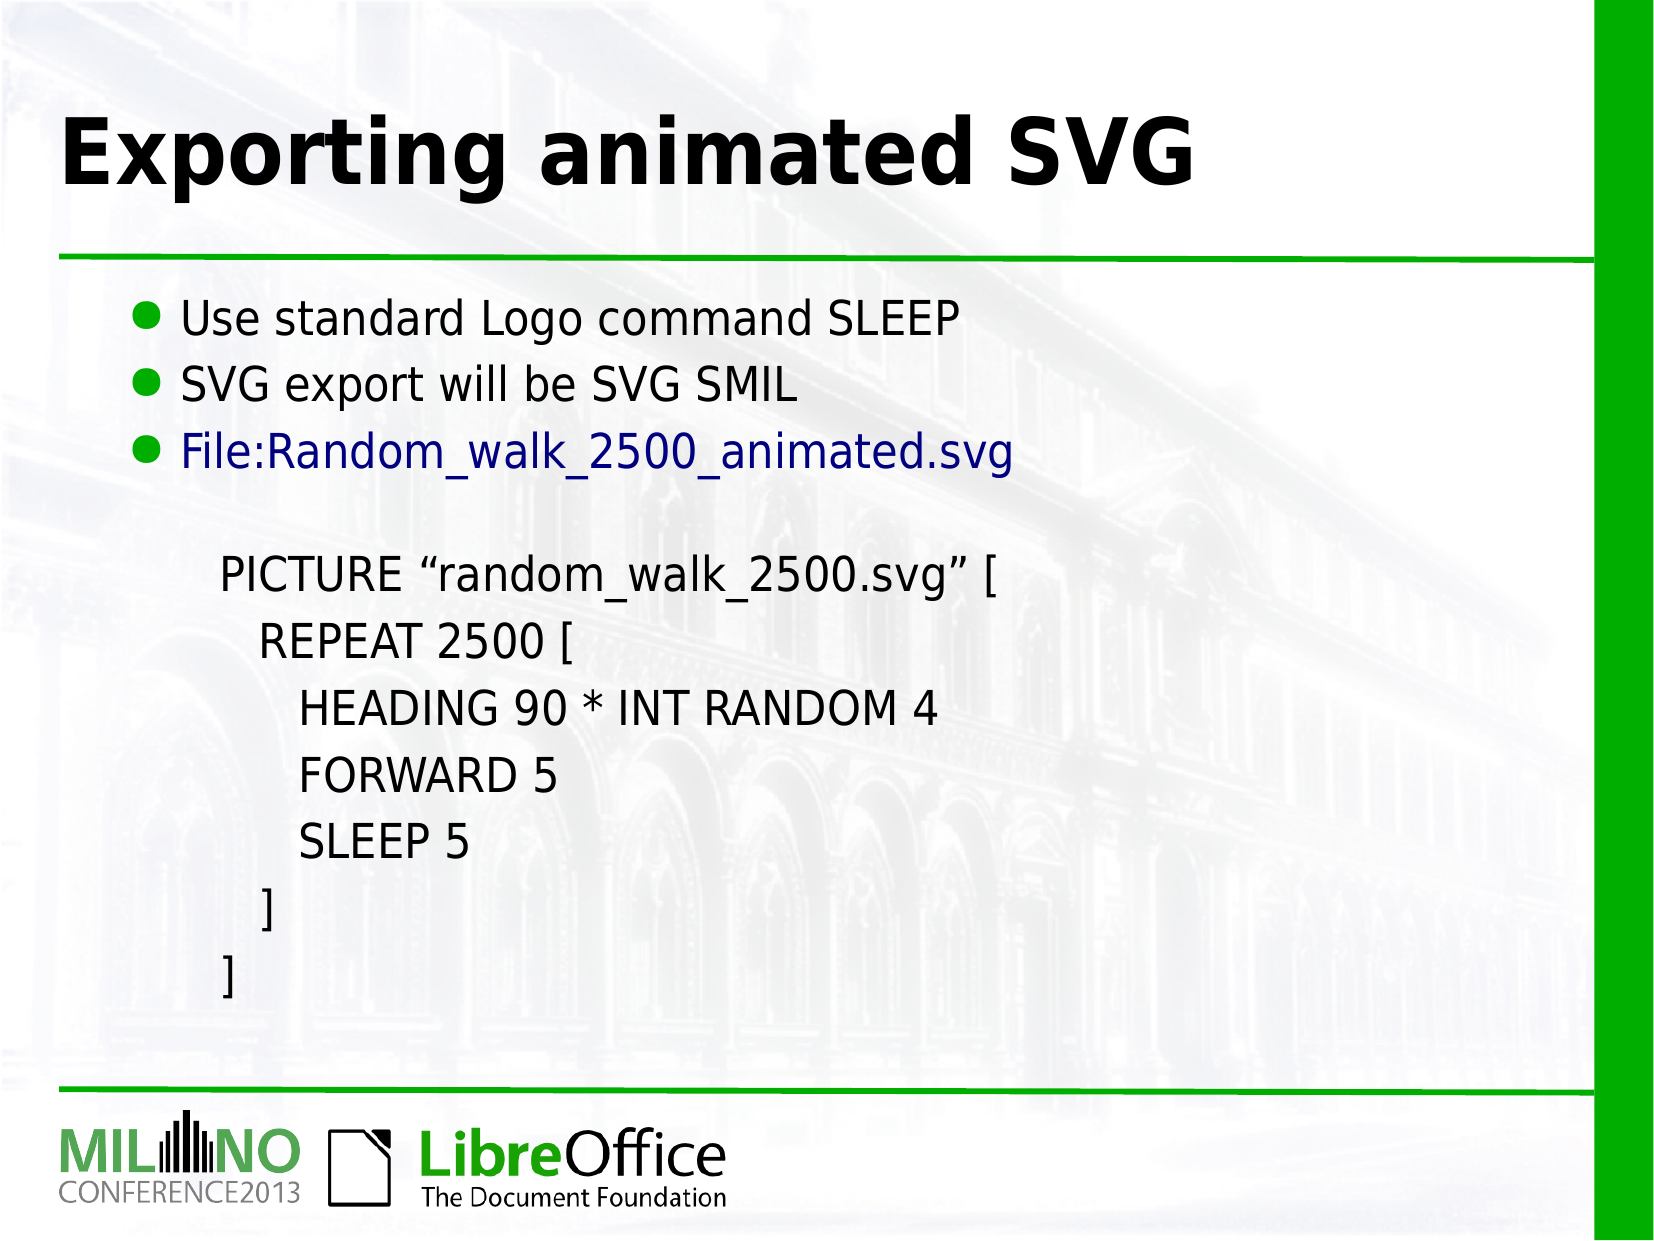

# Exporting animated SVG
Use standard Logo command SLEEP
SVG export will be SVG SMIL
File:Random_walk_2500_animated.svg
PICTURE “random_walk_2500.svg” [
REPEAT 2500 [
HEADING 90 * INT RANDOM 4
FORWARD 5
SLEEP 5
]
]